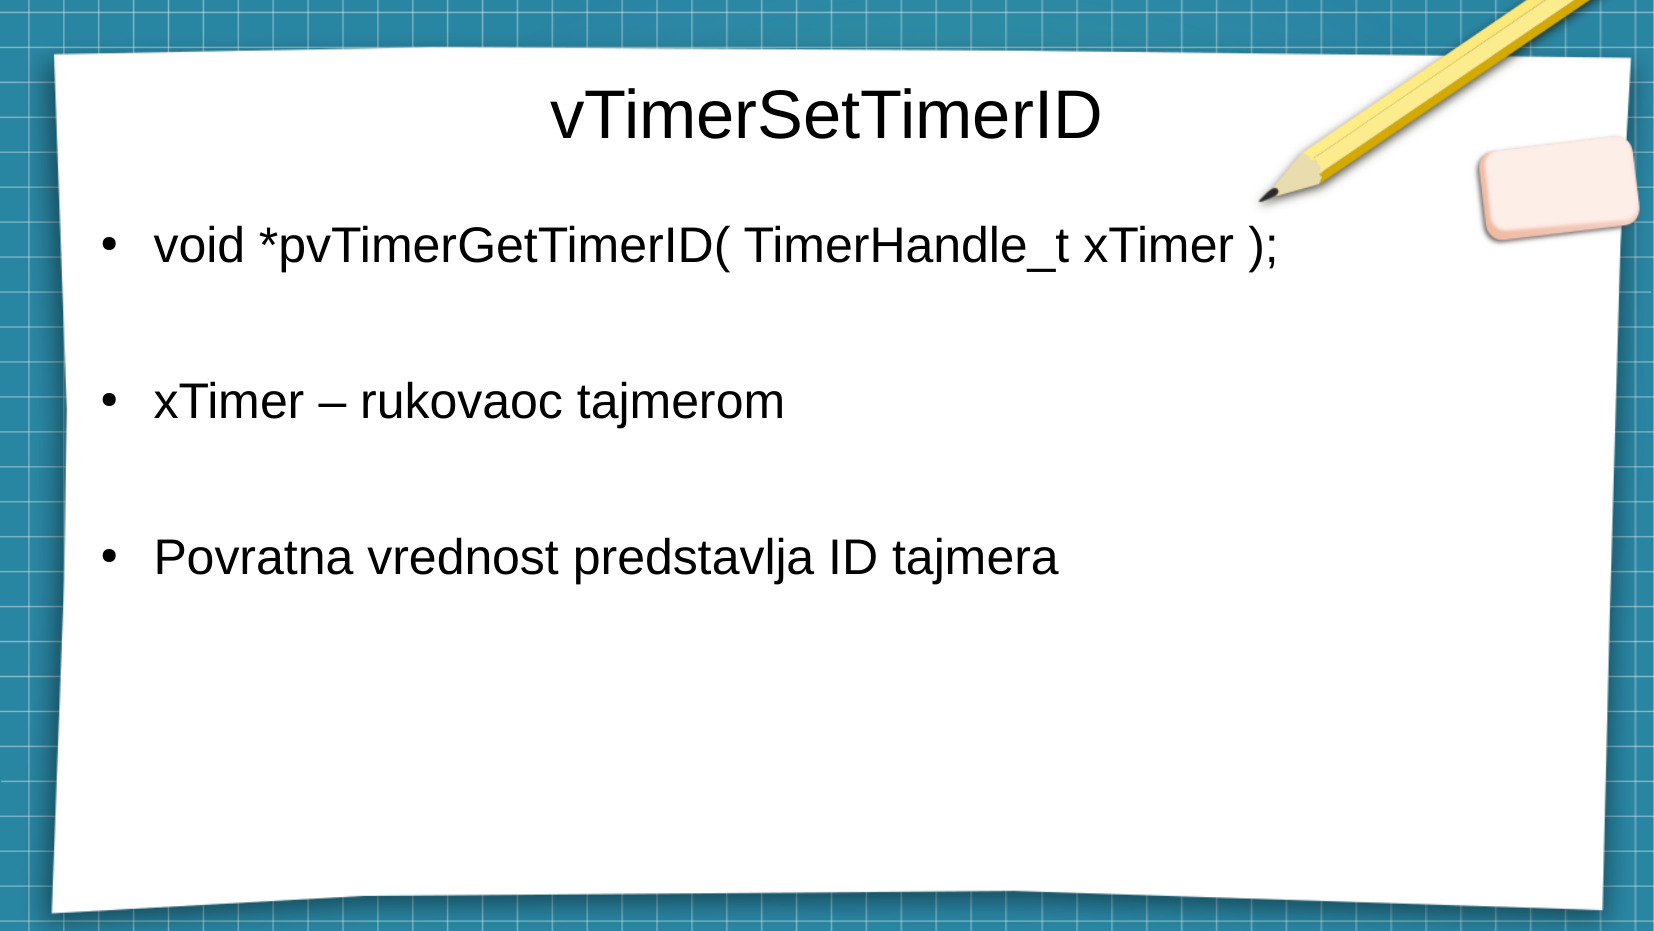

# vTimerSetTimerID
void *pvTimerGetTimerID( TimerHandle_t xTimer );
xTimer – rukovaoc tajmerom
Povratna vrednost predstavlja ID tajmera